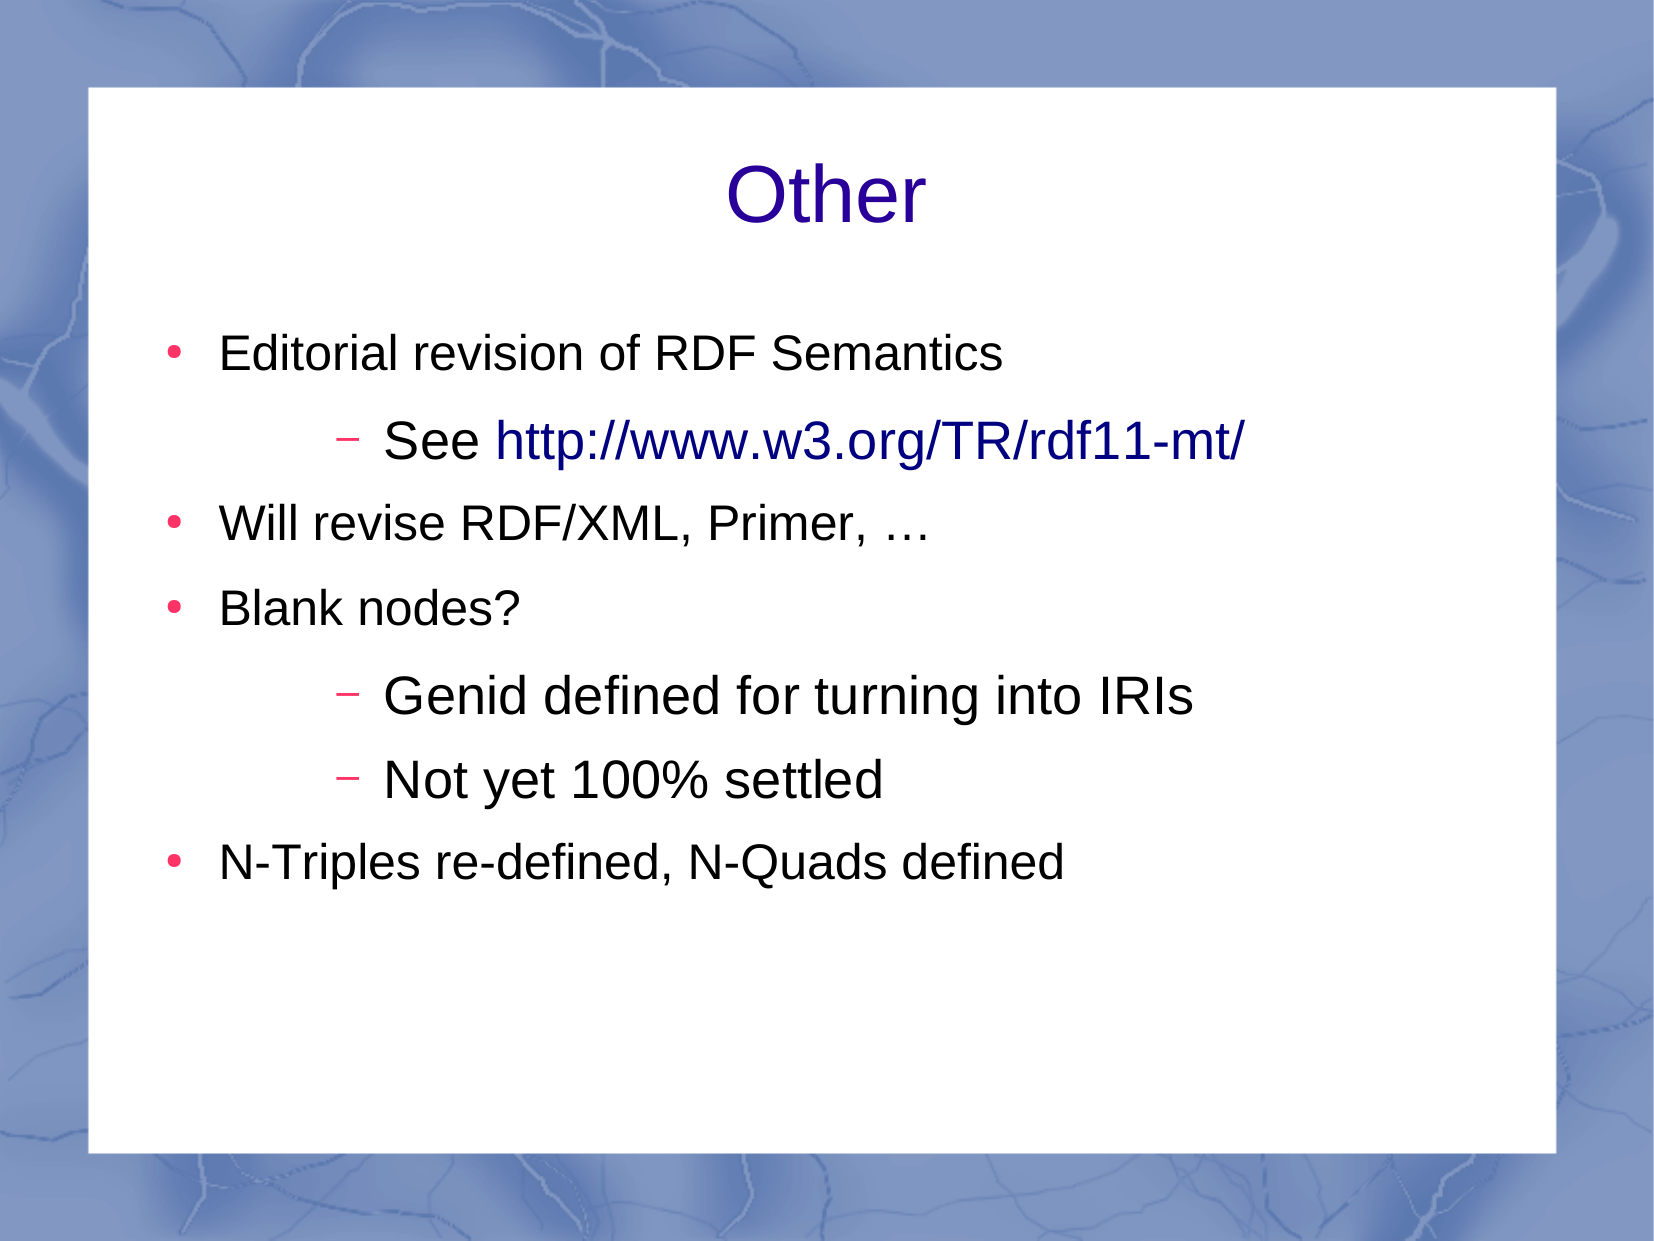

# Other
Editorial revision of RDF Semantics
See http://www.w3.org/TR/rdf11-mt/
Will revise RDF/XML, Primer, …
Blank nodes?
Genid defined for turning into IRIs
Not yet 100% settled
N-Triples re-defined, N-Quads defined